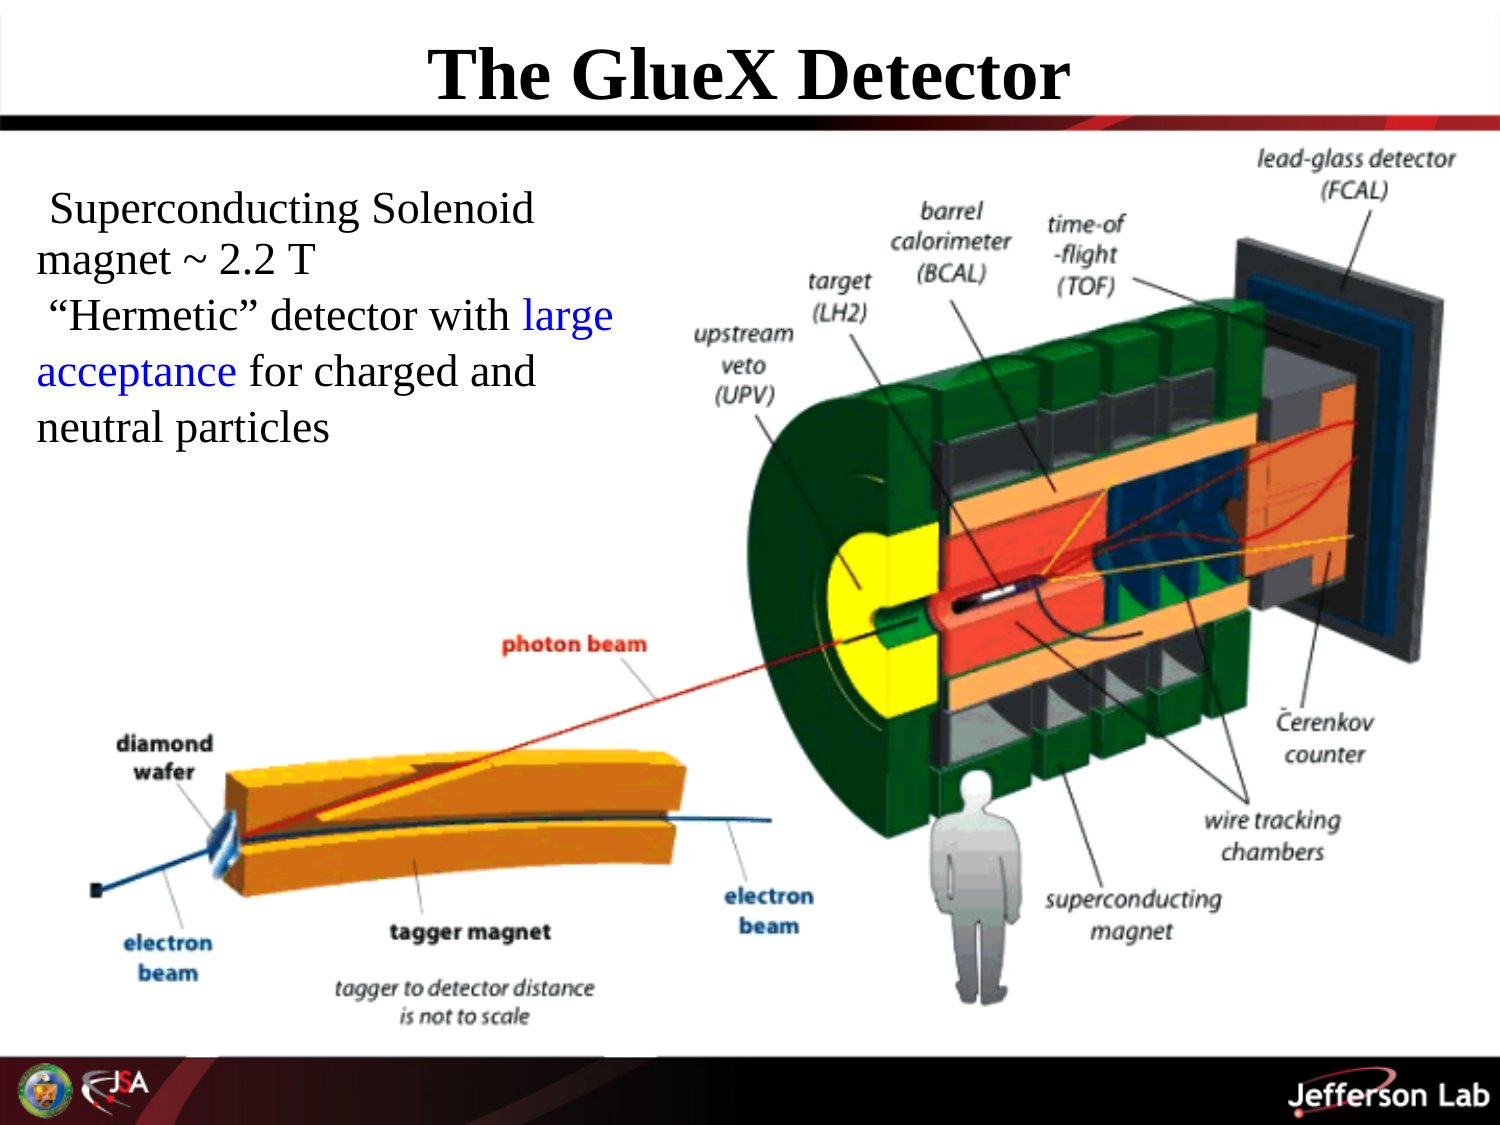

# The GlueX Detector
 Superconducting Solenoid magnet ~ 2.2 T
 “Hermetic” detector with large acceptance for charged and neutral particles